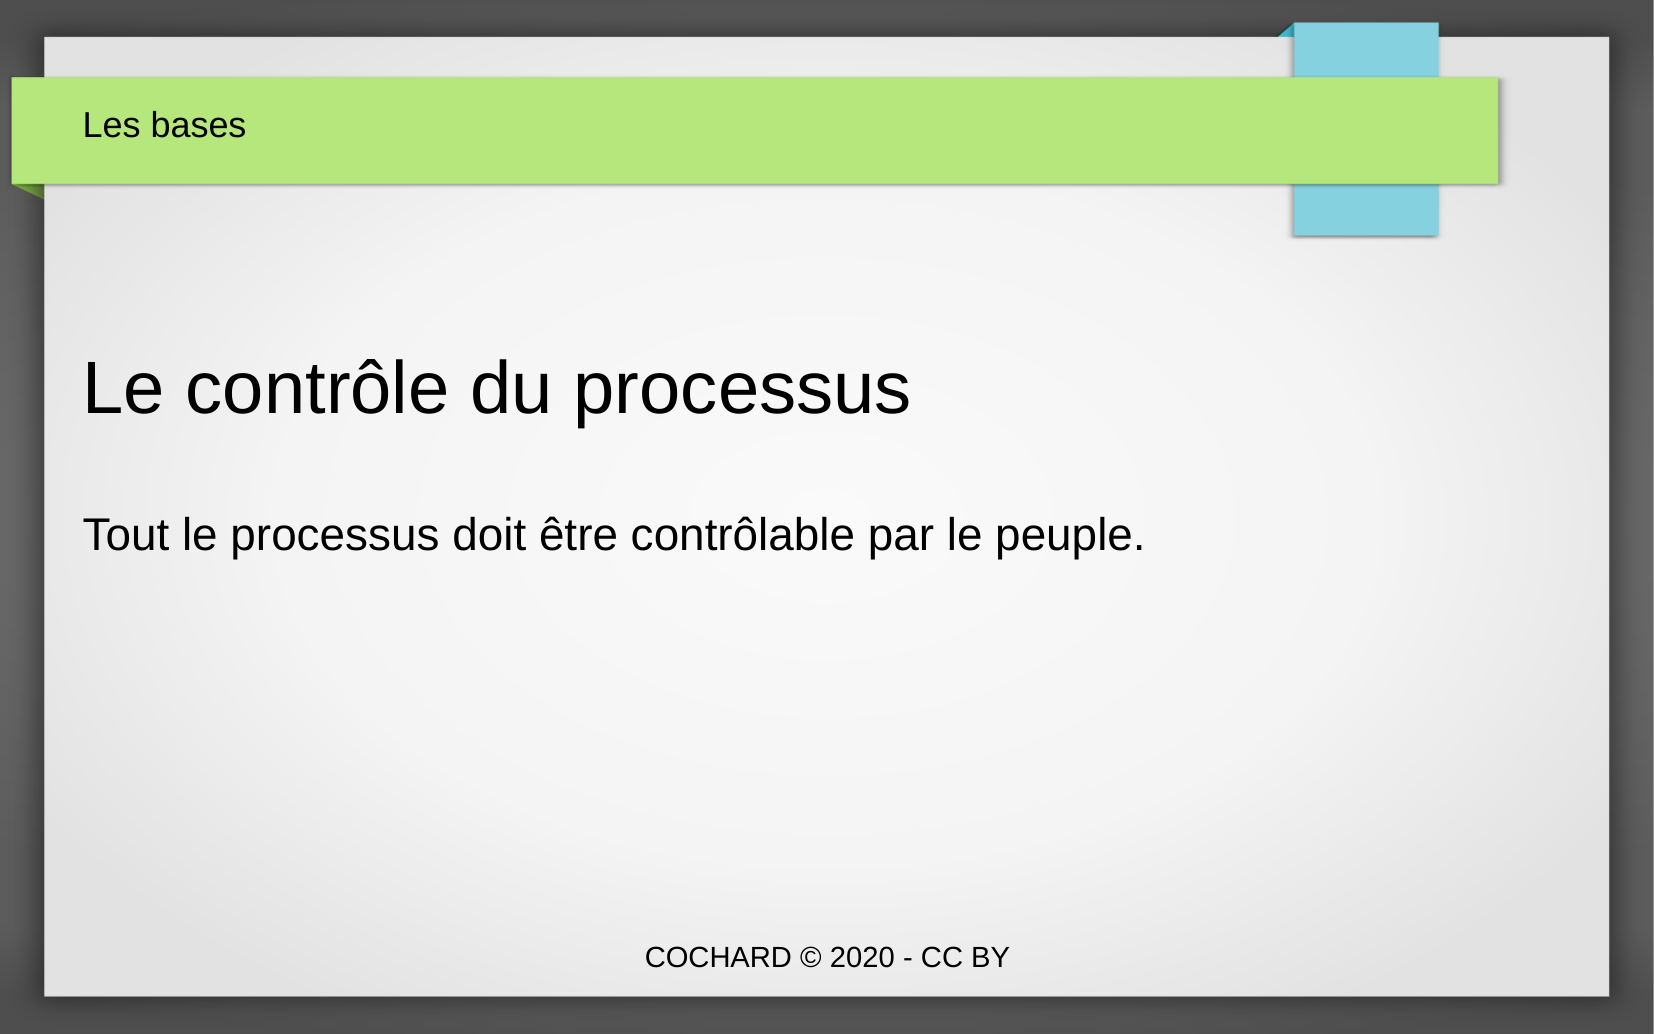

# Les bases
Le contrôle du processus
Tout le processus doit être contrôlable par le peuple.
COCHARD © 2020 - CC BY